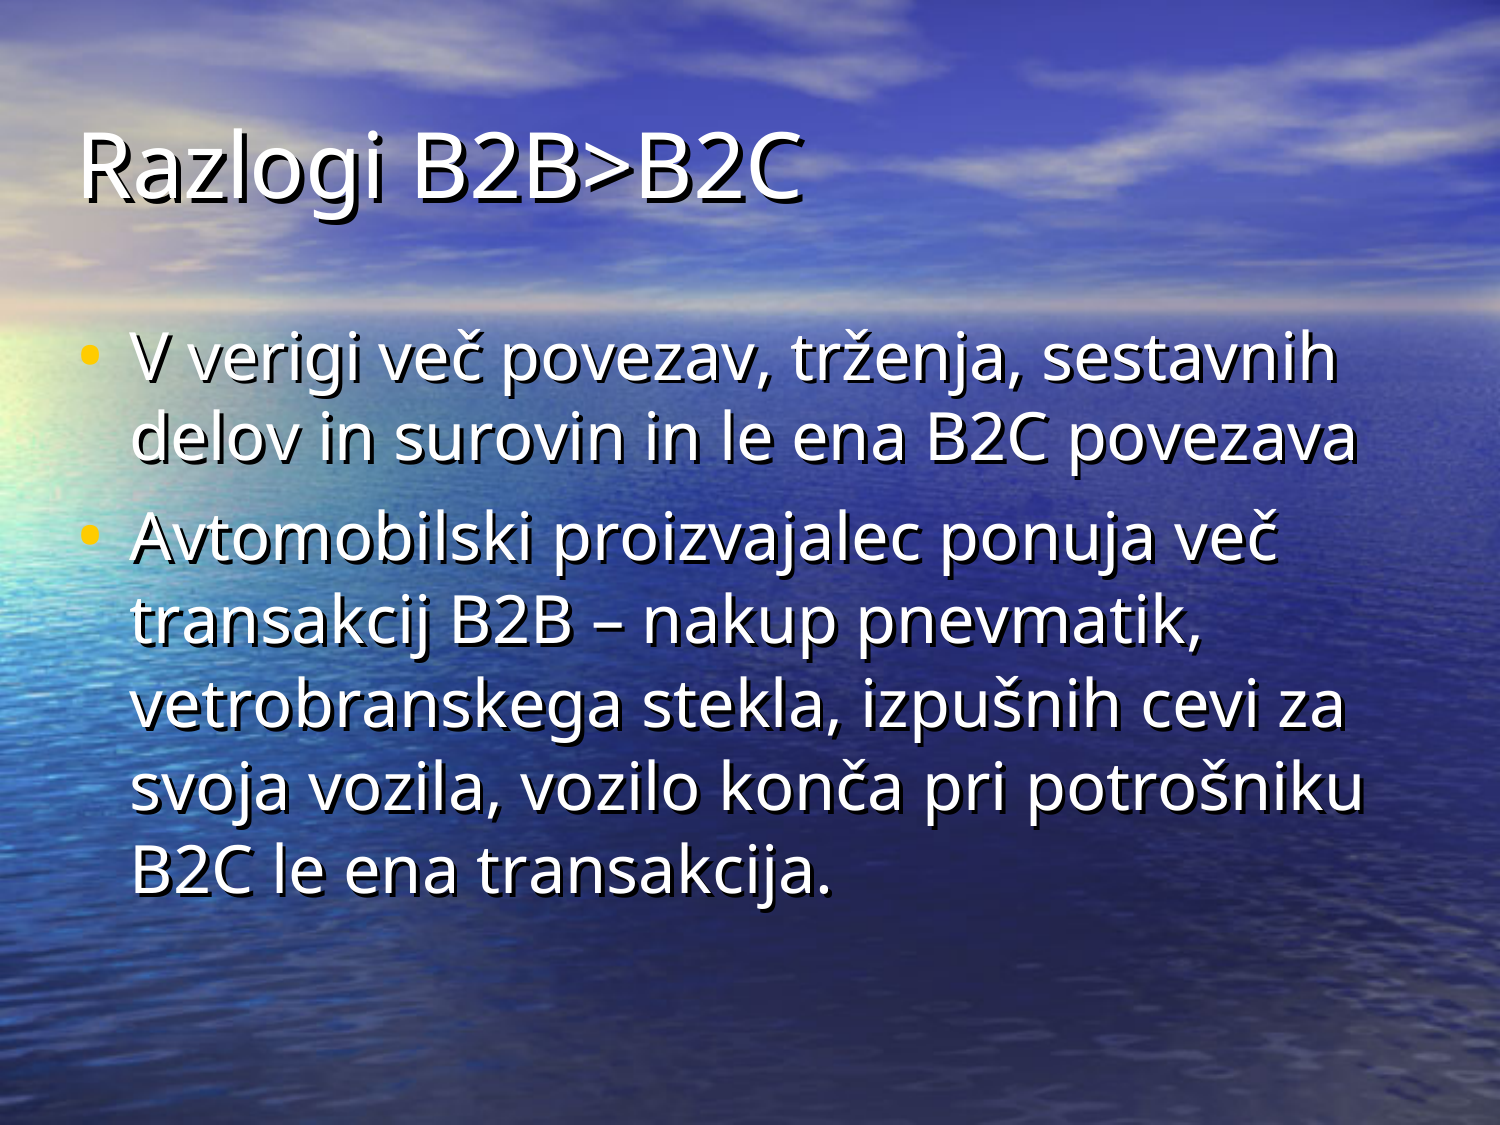

# Razlogi B2B>B2C
V verigi več povezav, trženja, sestavnih delov in surovin in le ena B2C povezava
Avtomobilski proizvajalec ponuja več transakcij B2B – nakup pnevmatik, vetrobranskega stekla, izpušnih cevi za svoja vozila, vozilo konča pri potrošniku B2C le ena transakcija.